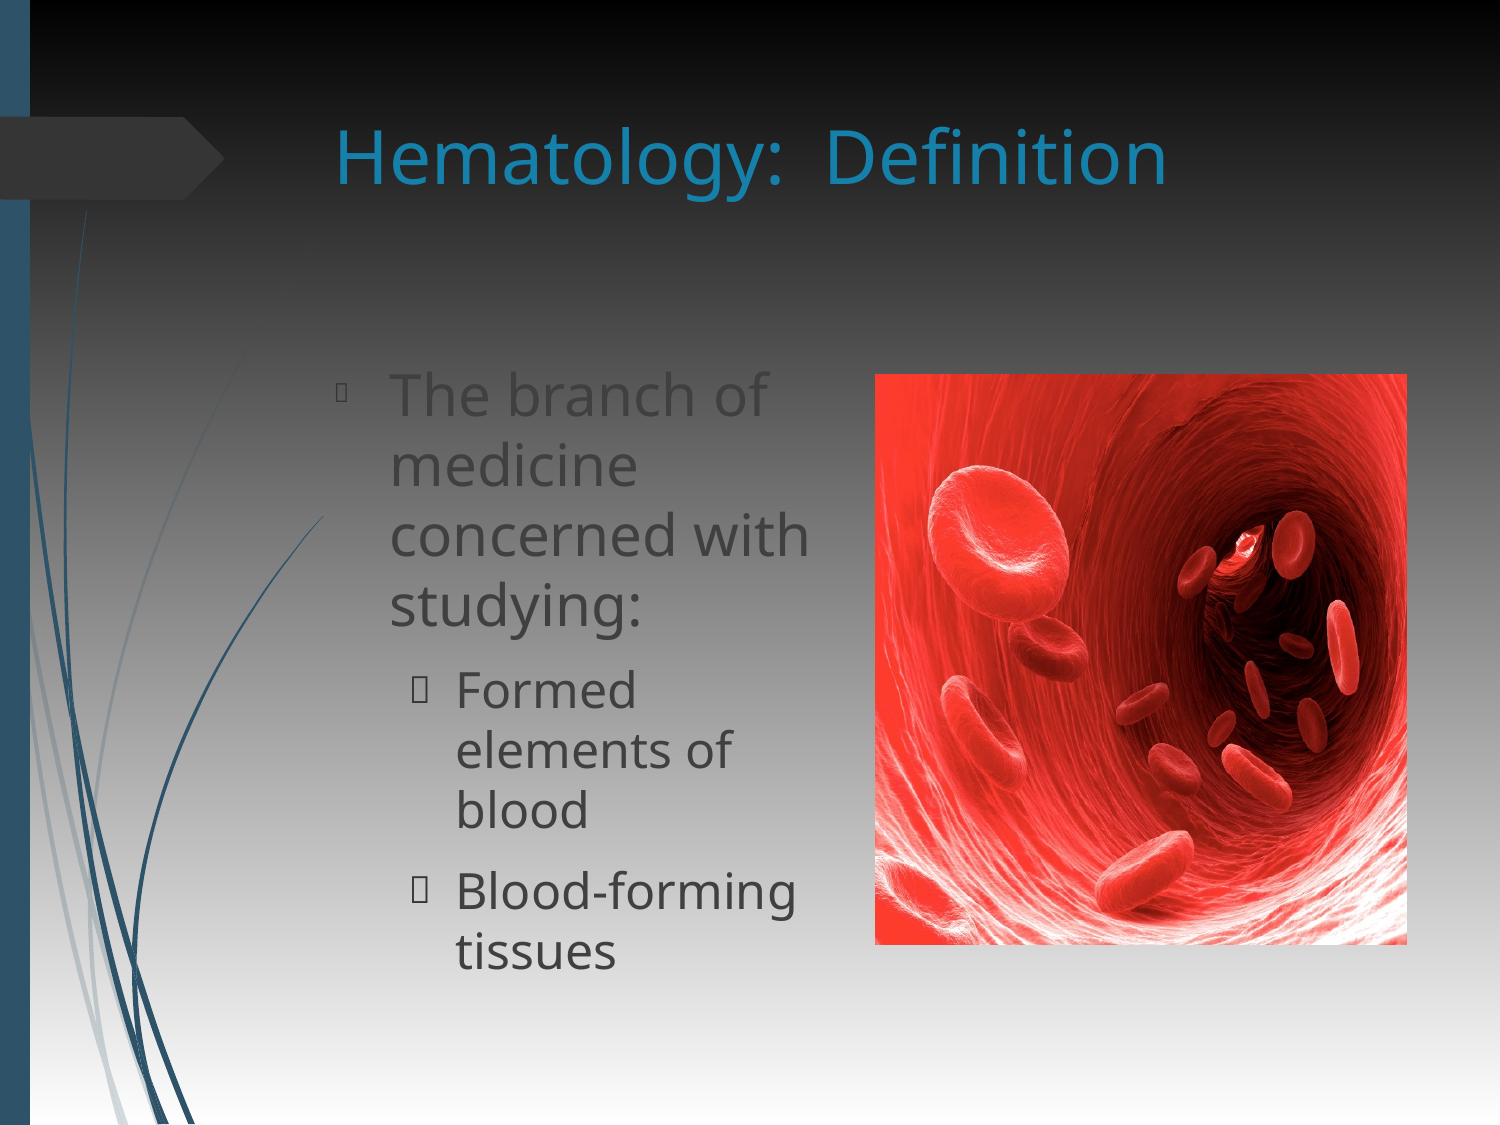

# Hematology: Definition
The branch of medicine concerned with studying:
Formed elements of blood
Blood-forming tissues